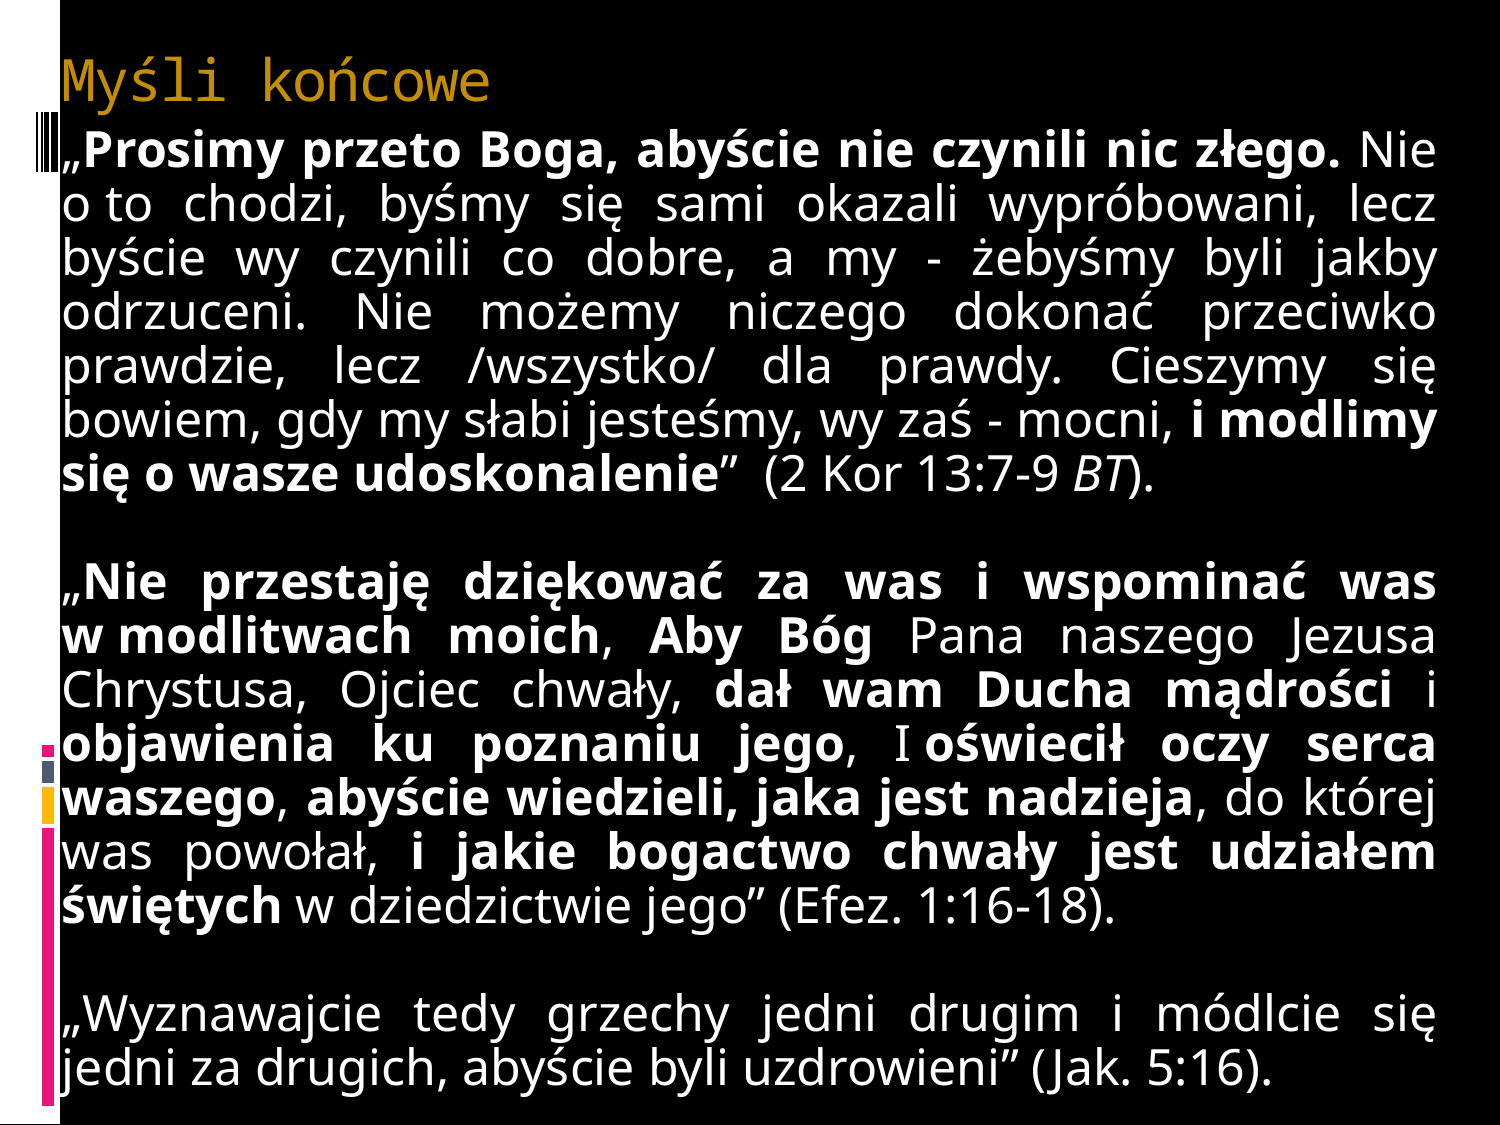

# Myśli końcowe
„Prosimy przeto Boga, abyście nie czynili nic złego. Nie o to chodzi, byśmy się sami okazali wypróbowani, lecz byście wy czynili co dobre, a my - żebyśmy byli jakby odrzuceni. Nie możemy niczego dokonać przeciwko prawdzie, lecz /wszystko/ dla prawdy. Cieszymy się bowiem, gdy my słabi jesteśmy, wy zaś - mocni, i modlimy się o wasze udoskonalenie” (2 Kor 13:7-9 BT).
„Nie przestaję dziękować za was i wspominać was w modlitwach moich, Aby Bóg Pana naszego Jezusa Chrystusa, Ojciec chwały, dał wam Ducha mądrości i objawienia ku poznaniu jego, I oświecił oczy serca waszego, abyście wiedzieli, jaka jest nadzieja, do której was powołał, i jakie bogactwo chwały jest udziałem świętych w dziedzictwie jego” (Efez. 1:16-18).
„Wyznawajcie tedy grzechy jedni drugim i módlcie się jedni za drugich, abyście byli uzdrowieni” (Jak. 5:16).